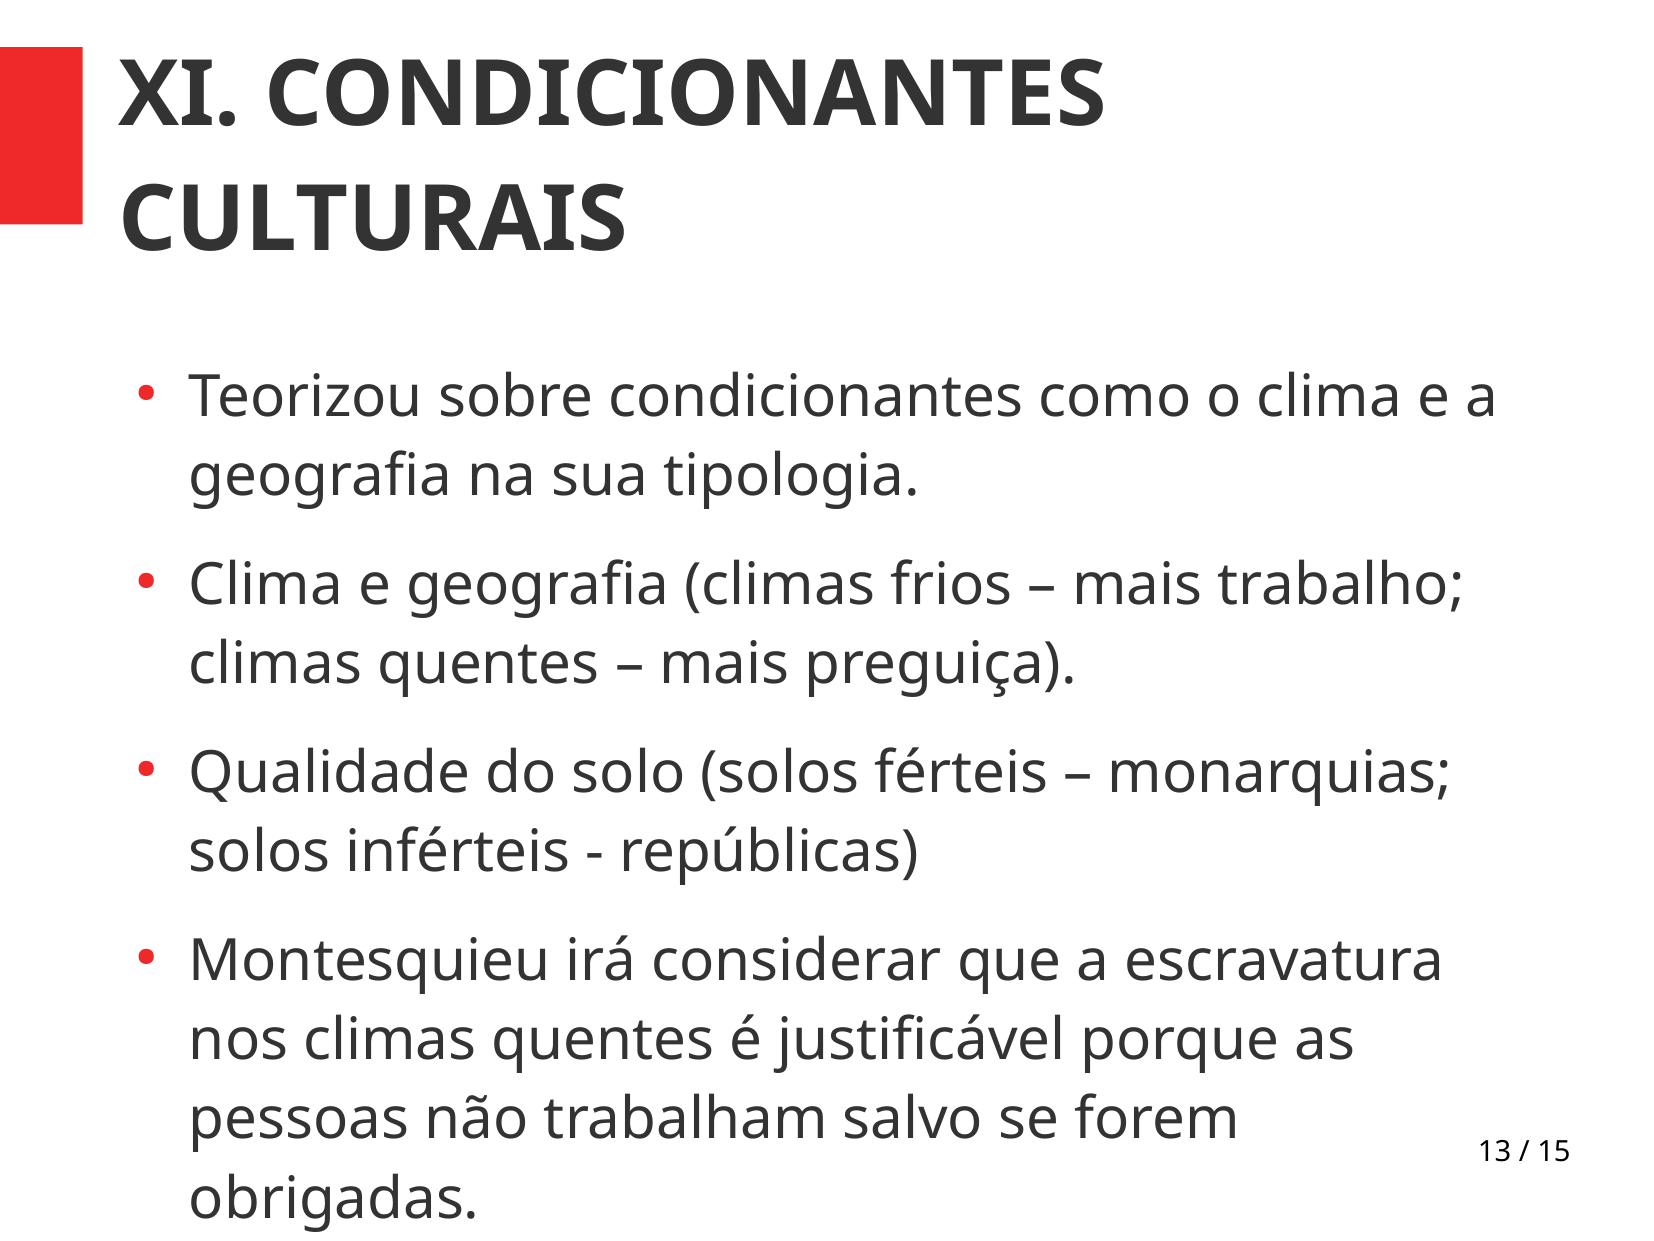

# XI. CONDICIONANTES CULTURAIS
Teorizou sobre condicionantes como o clima e a geografia na sua tipologia.
Clima e geografia (climas frios – mais trabalho; climas quentes – mais preguiça).
Qualidade do solo (solos férteis – monarquias; solos inférteis - repúblicas)
Montesquieu irá considerar que a escravatura nos climas quentes é justificável porque as pessoas não trabalham salvo se forem obrigadas.
13